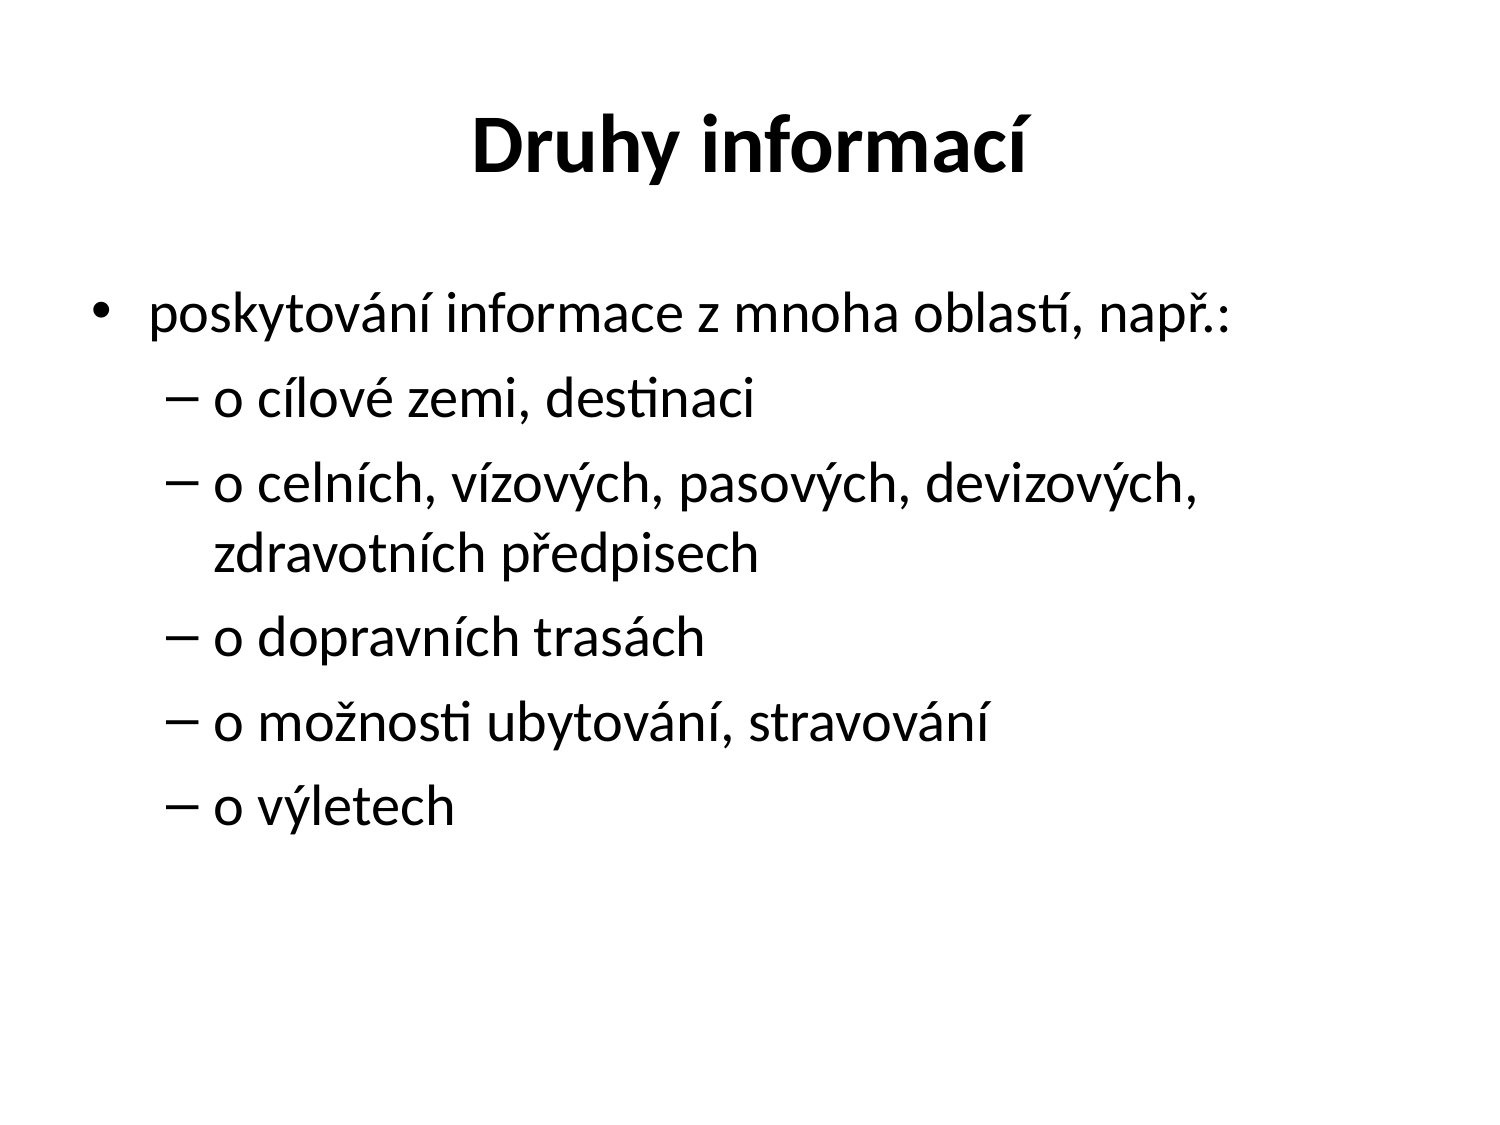

# Druhy informací
poskytování informace z mnoha oblastí, např.:
o cílové zemi, destinaci
o celních, vízových, pasových, devizových, zdravotních předpisech
o dopravních trasách
o možnosti ubytování, stravování
o výletech